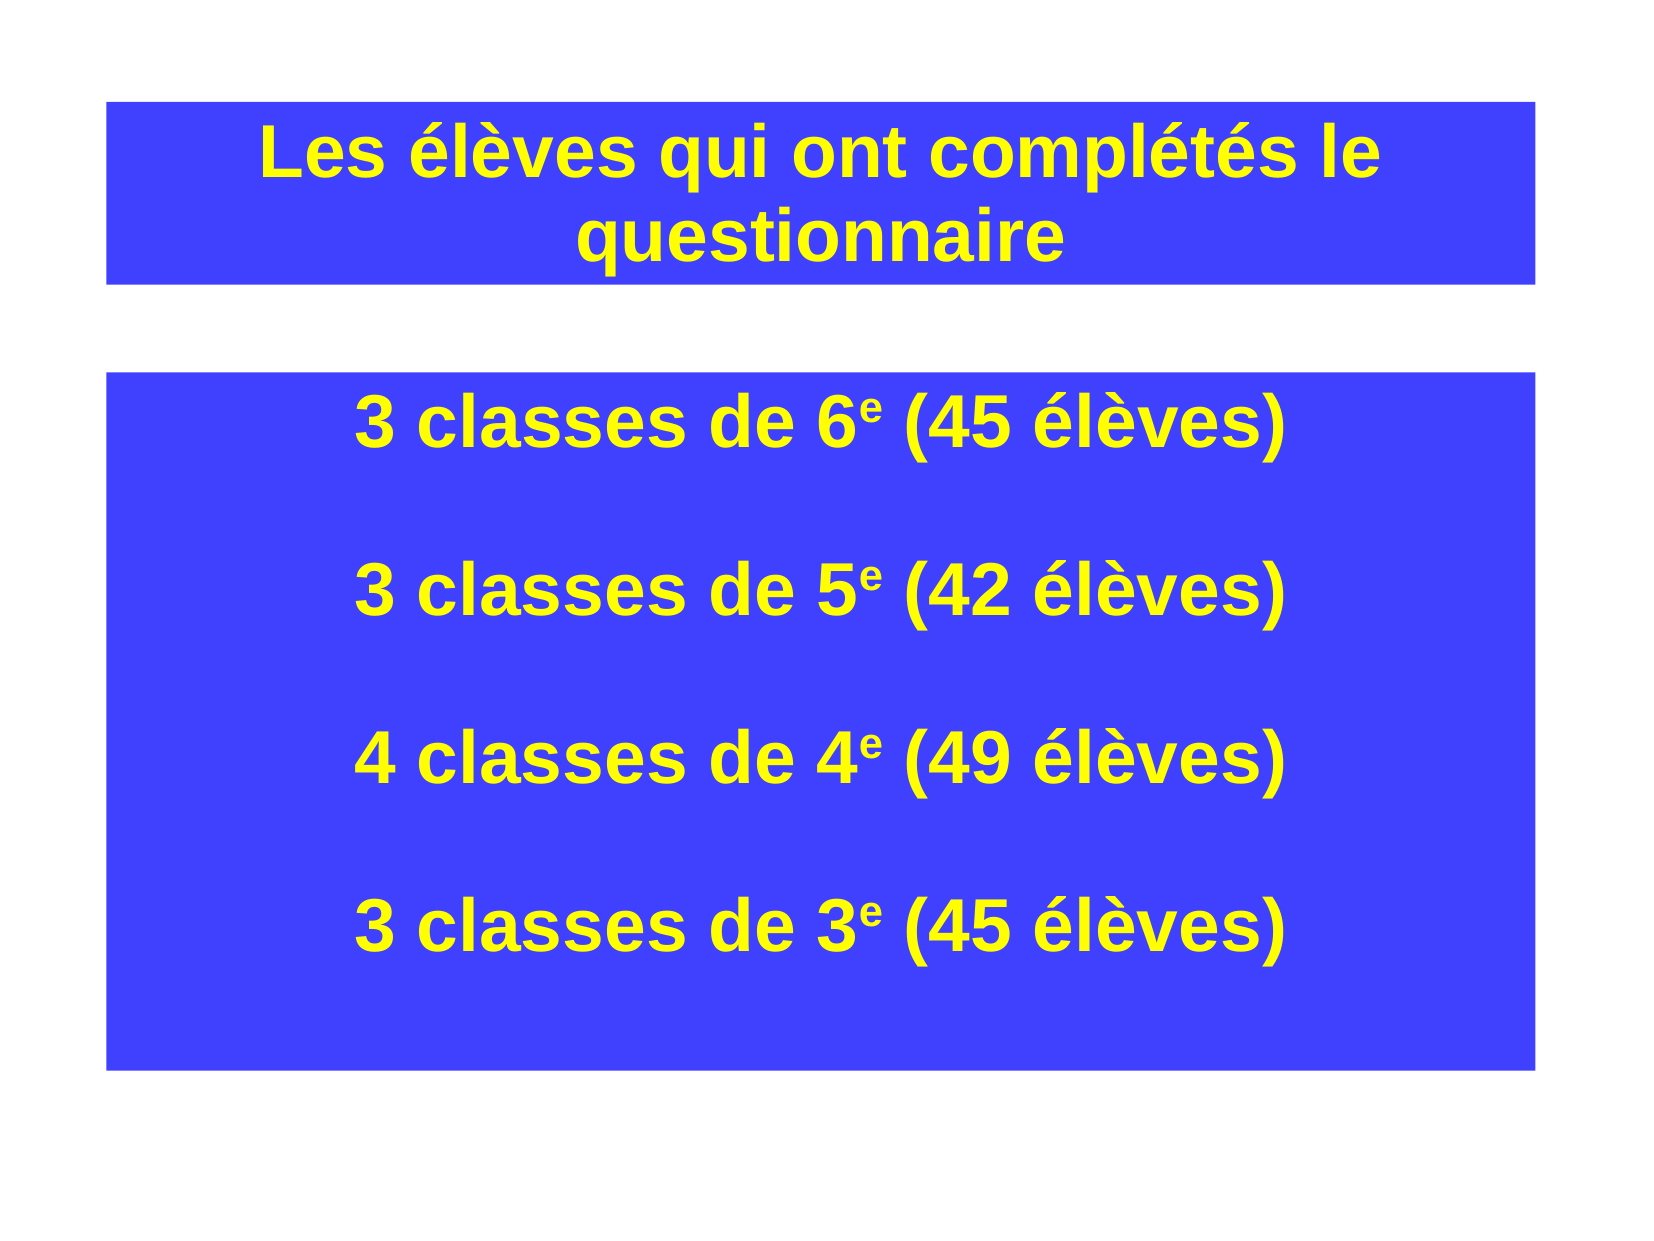

Les élèves qui ont complétés le questionnaire
3 classes de 6e (45 élèves)
3 classes de 5e (42 élèves)
4 classes de 4e (49 élèves)
3 classes de 3e (45 élèves)